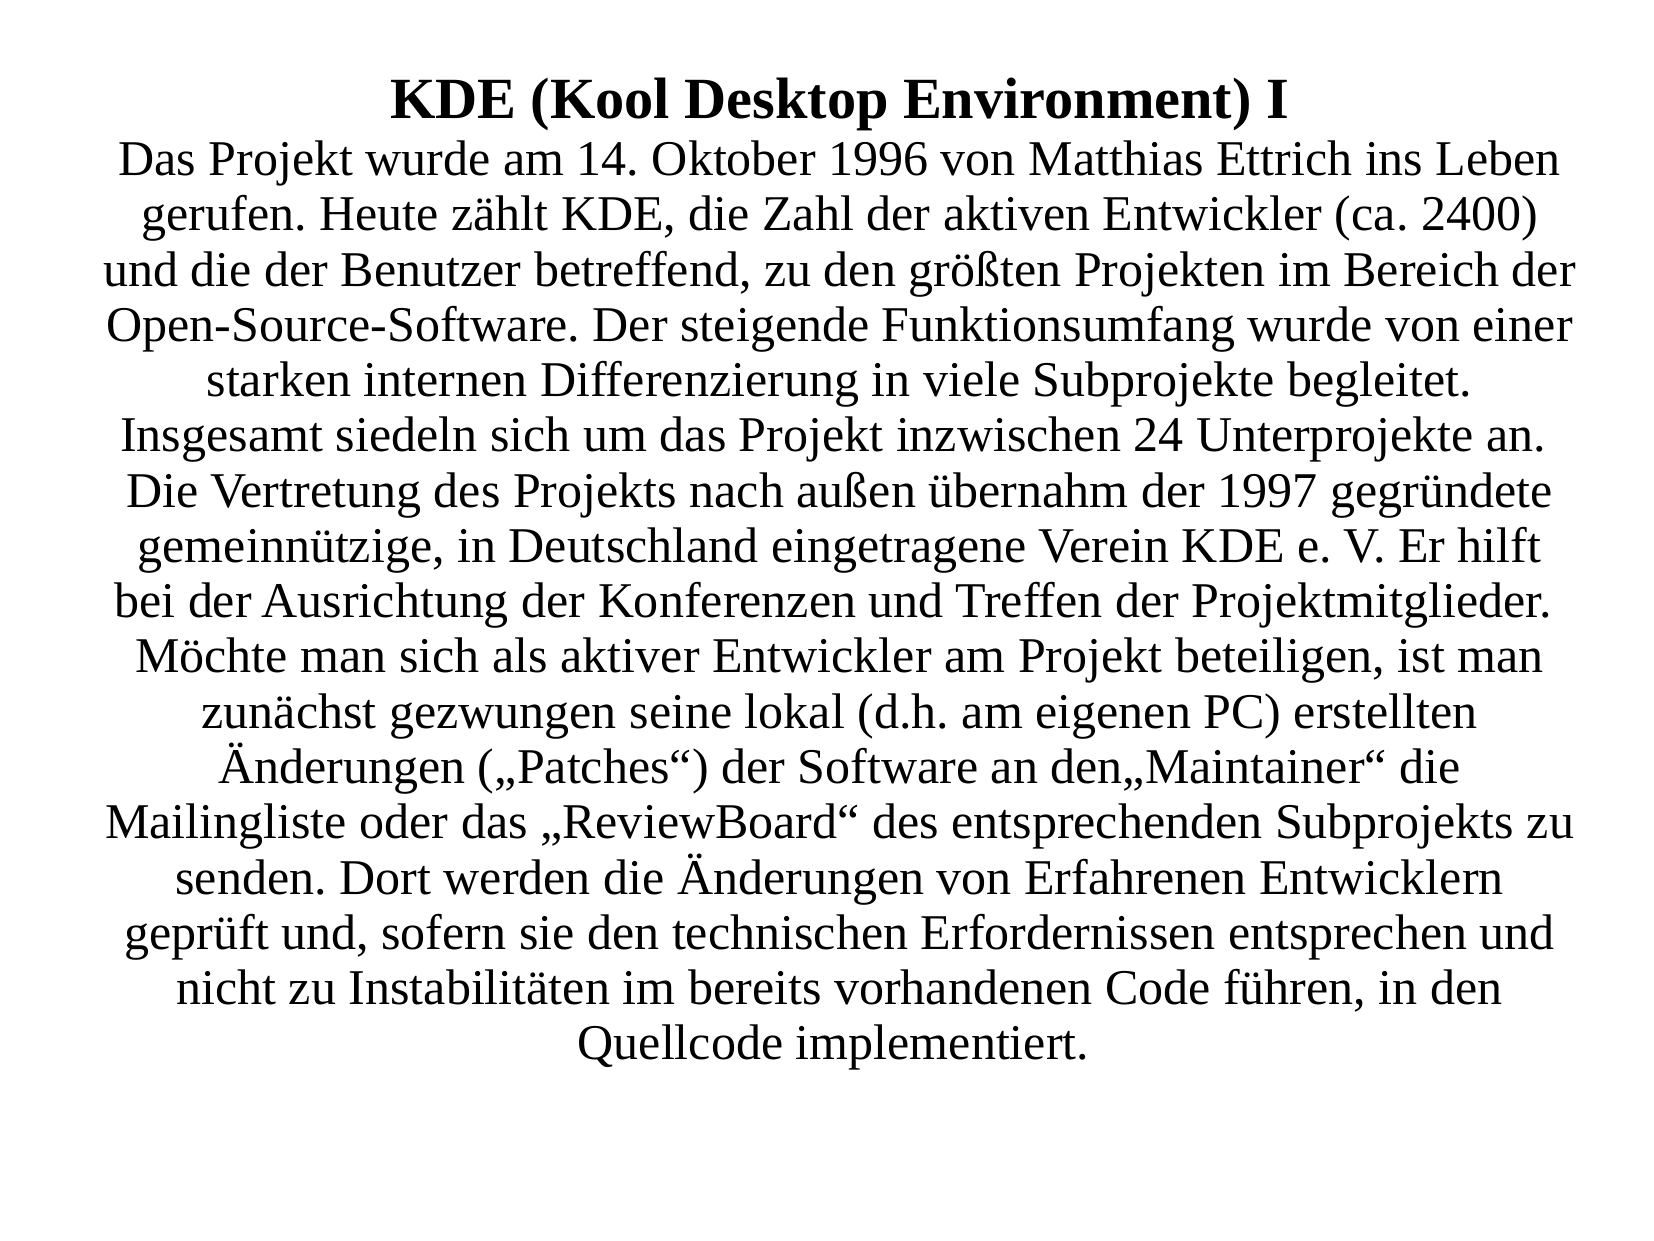

KDE (Kool Desktop Environment) I
Das Projekt wurde am 14. Oktober 1996 von Matthias Ettrich ins Leben gerufen. Heute zählt KDE, die Zahl der aktiven Entwickler (ca. 2400) und die der Benutzer betreffend, zu den größten Projekten im Bereich der Open-Source-Software. Der steigende Funktionsumfang wurde von einer starken internen Differenzierung in viele Subprojekte begleitet. Insgesamt siedeln sich um das Projekt inzwischen 24 Unterprojekte an.
Die Vertretung des Projekts nach außen übernahm der 1997 gegründete gemeinnützige, in Deutschland eingetragene Verein KDE e. V. Er hilft bei der Ausrichtung der Konferenzen und Treffen der Projektmitglieder.
Möchte man sich als aktiver Entwickler am Projekt beteiligen, ist man zunächst gezwungen seine lokal (d.h. am eigenen PC) erstellten Änderungen („Patches“) der Software an den„Maintainer“ die Mailingliste oder das „ReviewBoard“ des entsprechenden Subprojekts zu senden. Dort werden die Änderungen von Erfahrenen Entwicklern geprüft und, sofern sie den technischen Erfordernissen entsprechen und nicht zu Instabilitäten im bereits vorhandenen Code führen, in den Quellcode implementiert.